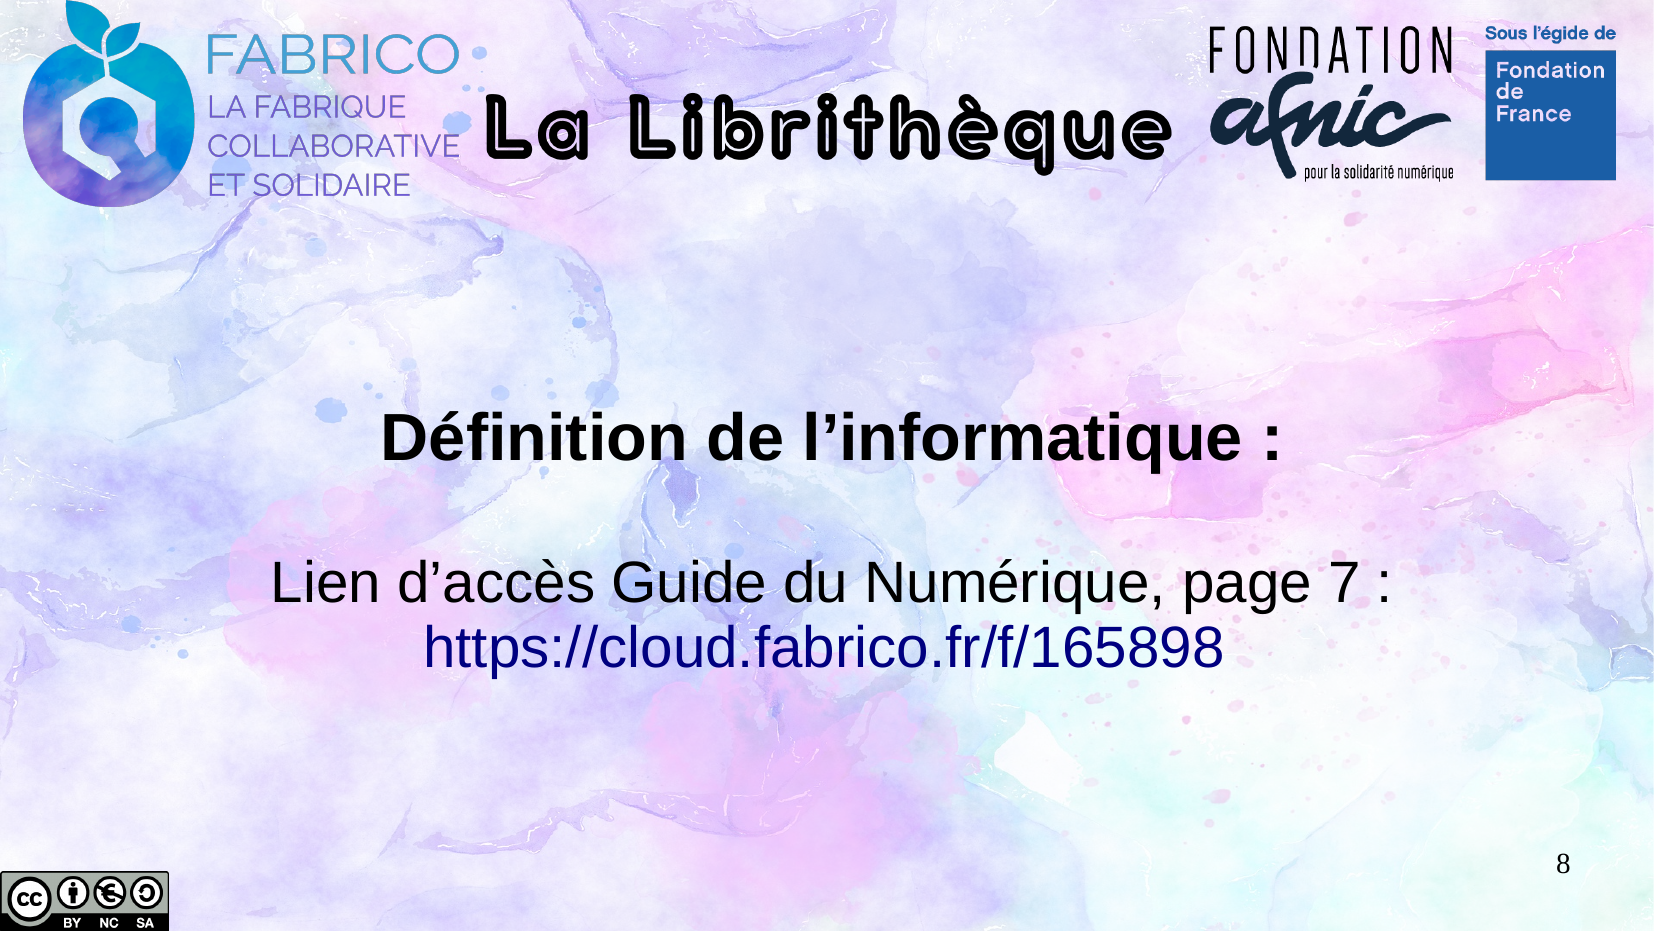

# Définition de l’informatique :
Lien d’accès Guide du Numérique, page 7 :
https://cloud.fabrico.fr/f/165898
8